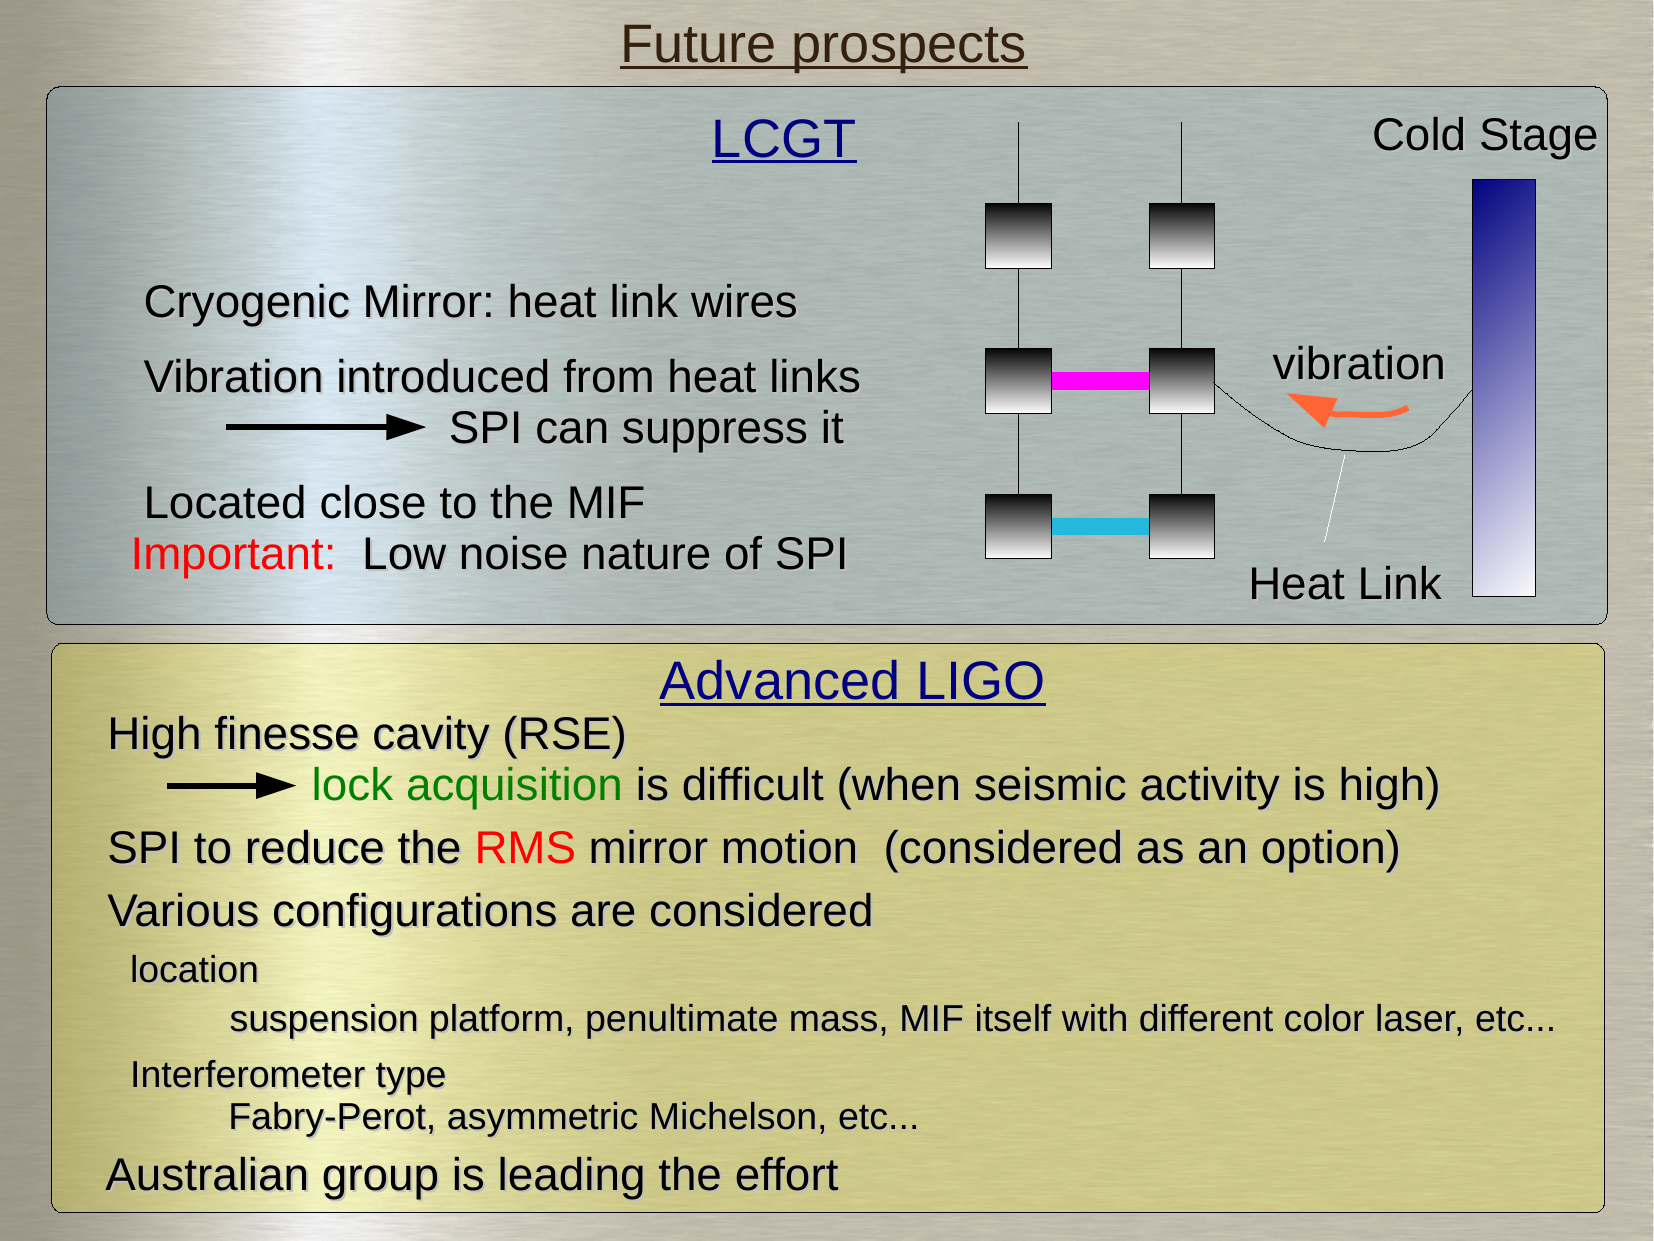

Future prospects
LCGT
Cold Stage
 Cryogenic Mirror: heat link wires
 Vibration introduced from heat links
 SPI can suppress it
 Located close to the MIF
Important: Low noise nature of SPI
vibration
Heat Link
Advanced LIGO
 High finesse cavity (RSE)
 lock acquisition is difficult (when seismic activity is high)
 SPI to reduce the RMS mirror motion (considered as an option)
 Various configurations are considered
location
 suspension platform, penultimate mass, MIF itself with different color laser, etc...
Interferometer type
 Fabry-Perot, asymmetric Michelson, etc...
 Australian group is leading the effort